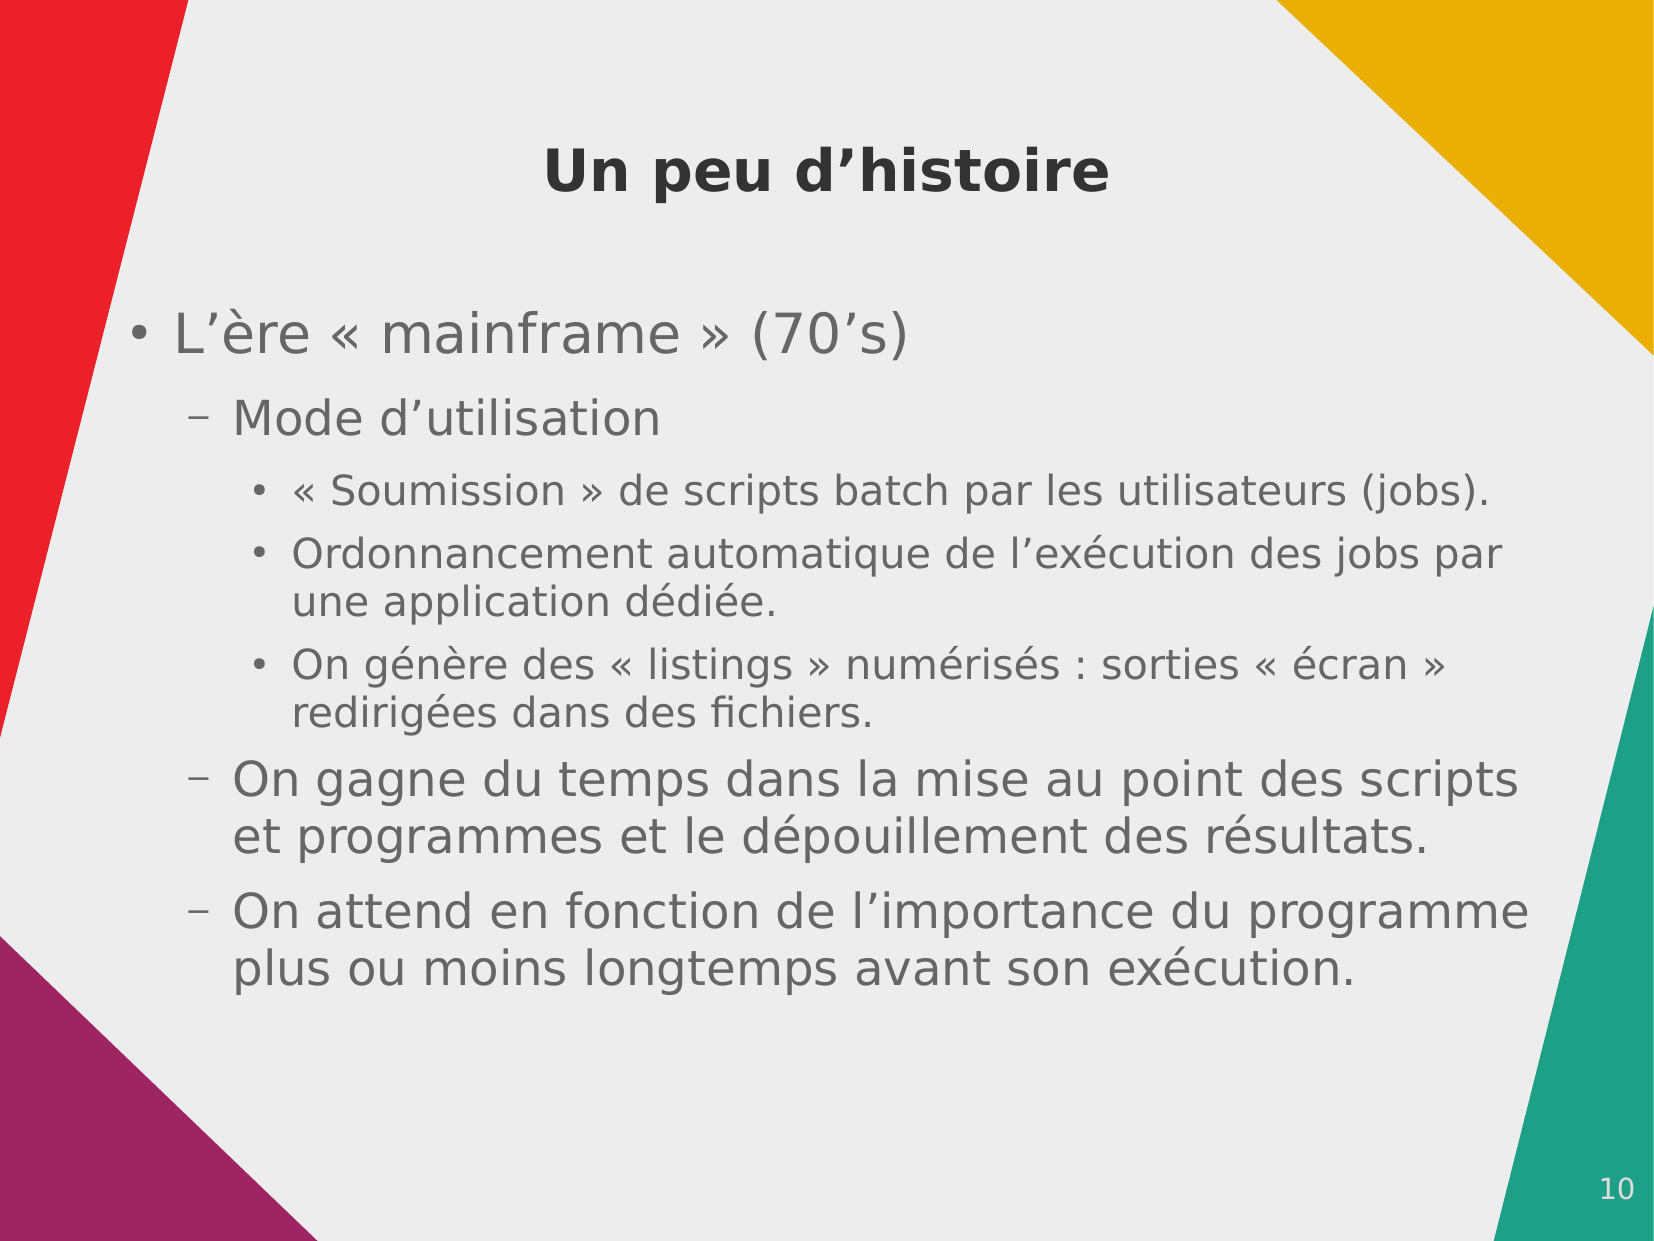

# Un peu d’histoire
L’ère « mainframe » (70’s)
Mode d’utilisation
« Soumission » de scripts batch par les utilisateurs (jobs).
Ordonnancement automatique de l’exécution des jobs par une application dédiée.
On génère des « listings » numérisés : sorties « écran » redirigées dans des fichiers.
On gagne du temps dans la mise au point des scripts et programmes et le dépouillement des résultats.
On attend en fonction de l’importance du programme plus ou moins longtemps avant son exécution.
10